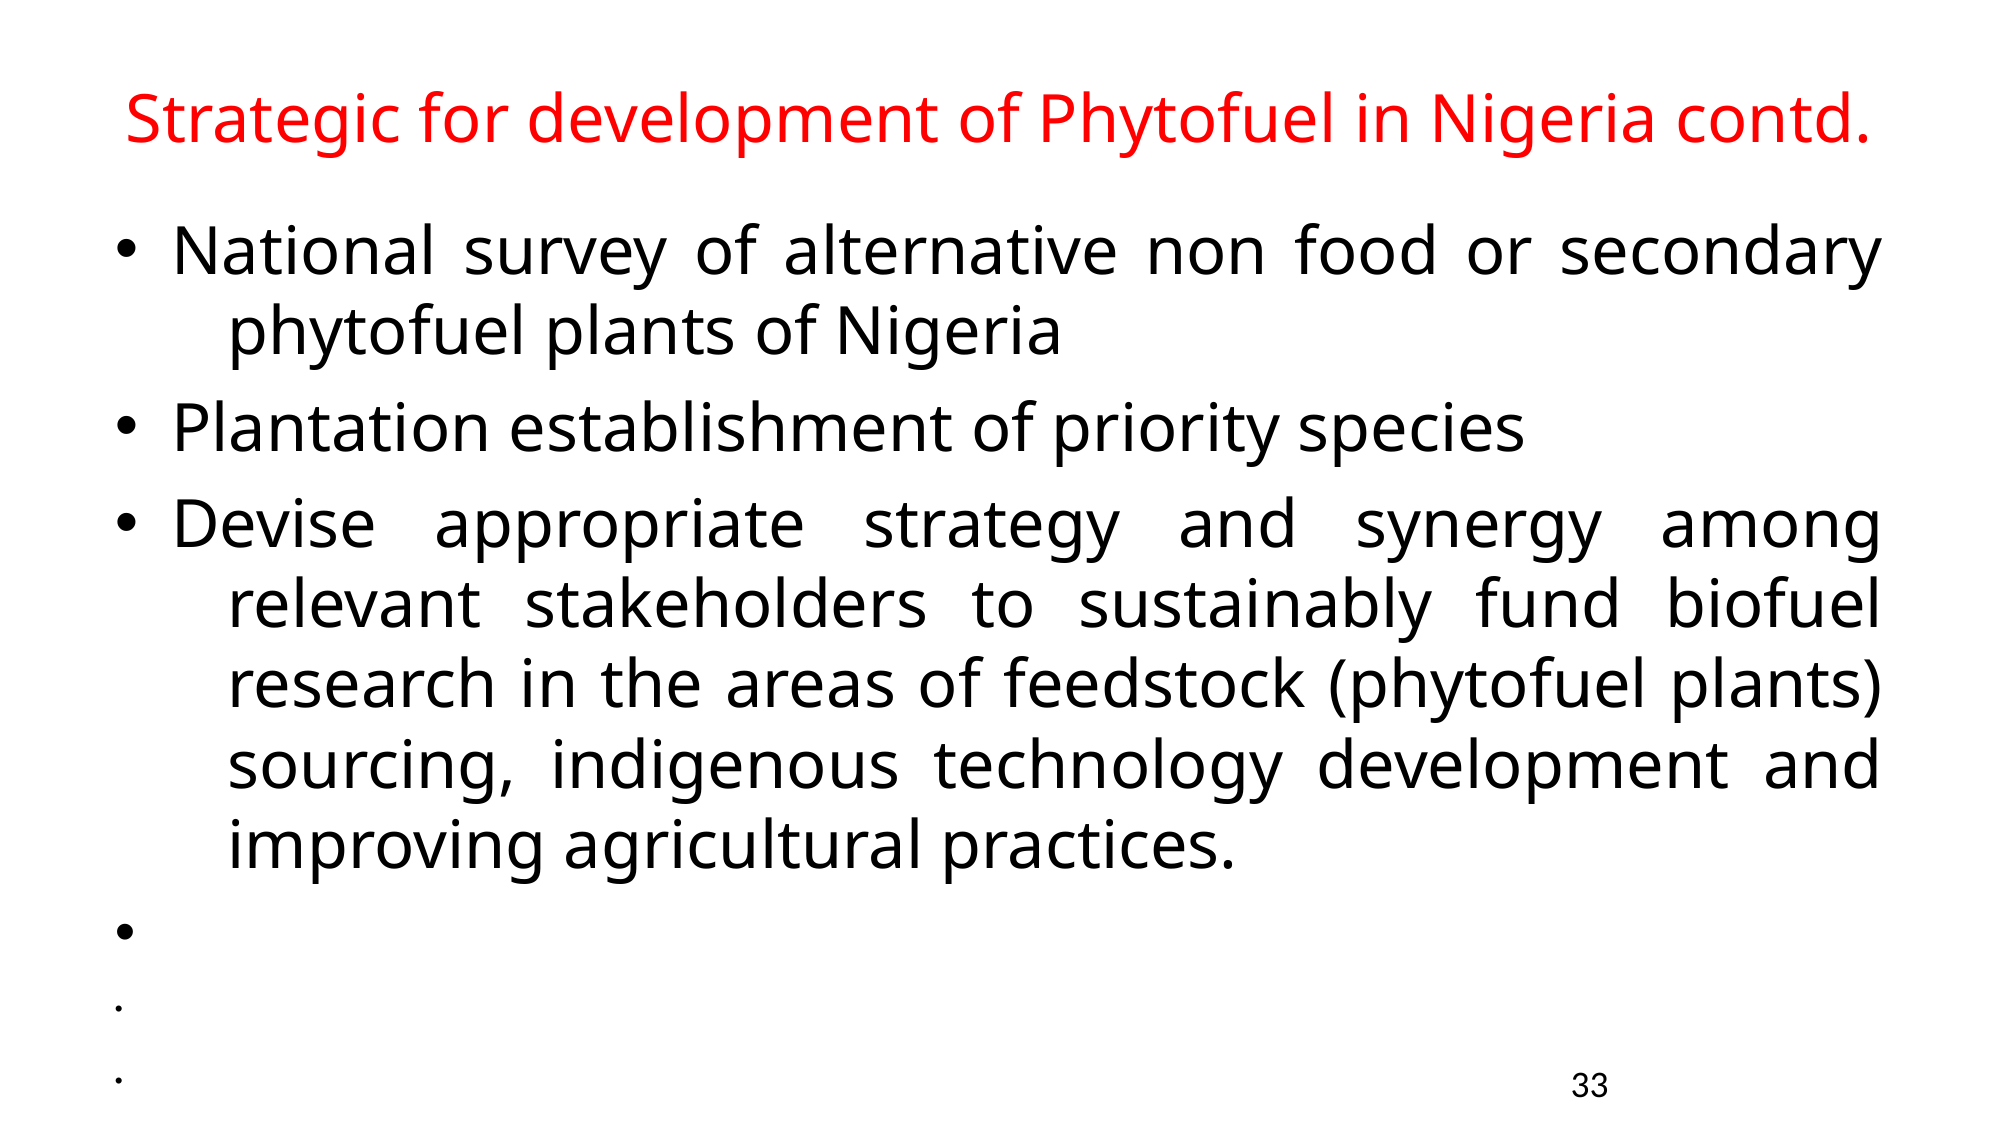

# Strategic for development of Phytofuel in Nigeria contd.
National survey of alternative non food or secondary phytofuel plants of Nigeria
Plantation establishment of priority species
Devise appropriate strategy and synergy among relevant stakeholders to sustainably fund biofuel research in the areas of feedstock (phytofuel plants) sourcing, indigenous technology development and improving agricultural practices.